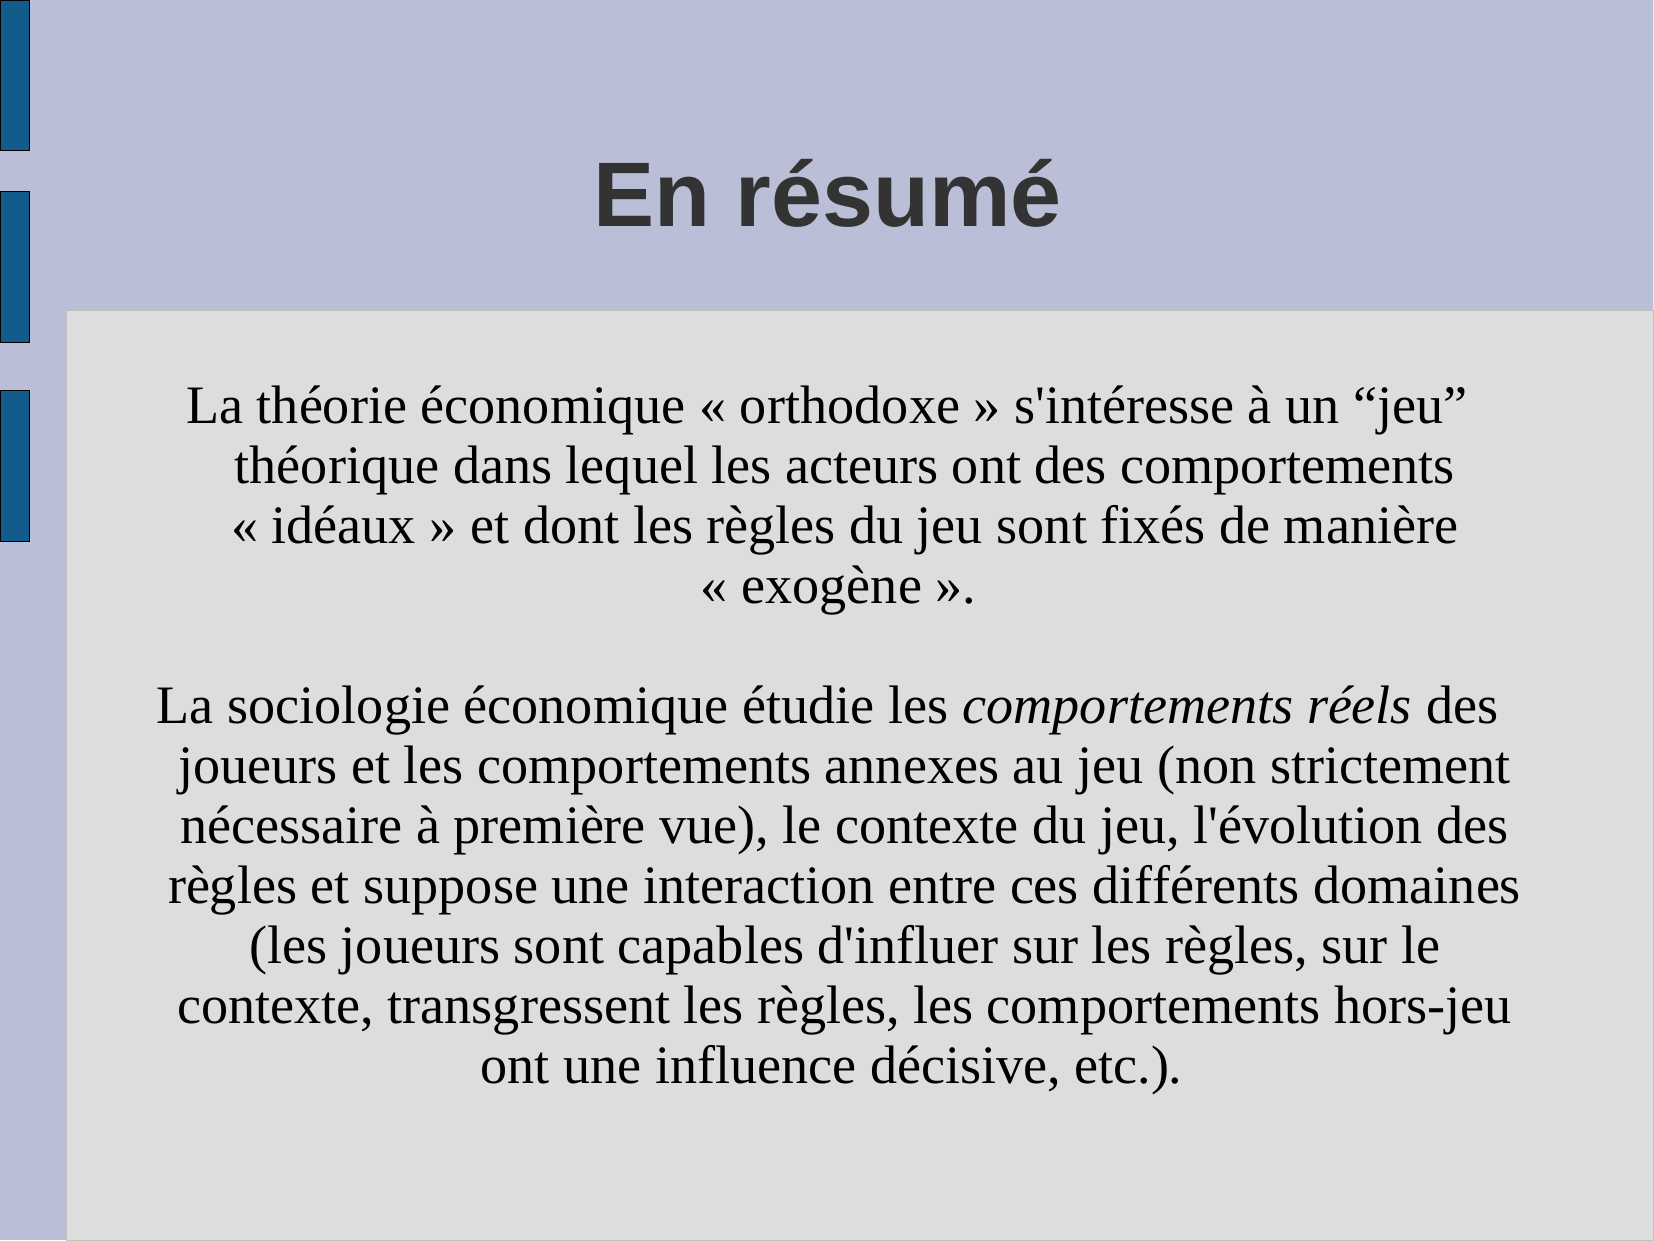

# En résumé
La théorie économique « orthodoxe » s'intéresse à un “jeu” théorique dans lequel les acteurs ont des comportements « idéaux » et dont les règles du jeu sont fixés de manière « exogène ».
La sociologie économique étudie les comportements réels des joueurs et les comportements annexes au jeu (non strictement nécessaire à première vue), le contexte du jeu, l'évolution des règles et suppose une interaction entre ces différents domaines (les joueurs sont capables d'influer sur les règles, sur le contexte, transgressent les règles, les comportements hors-jeu ont une influence décisive, etc.).